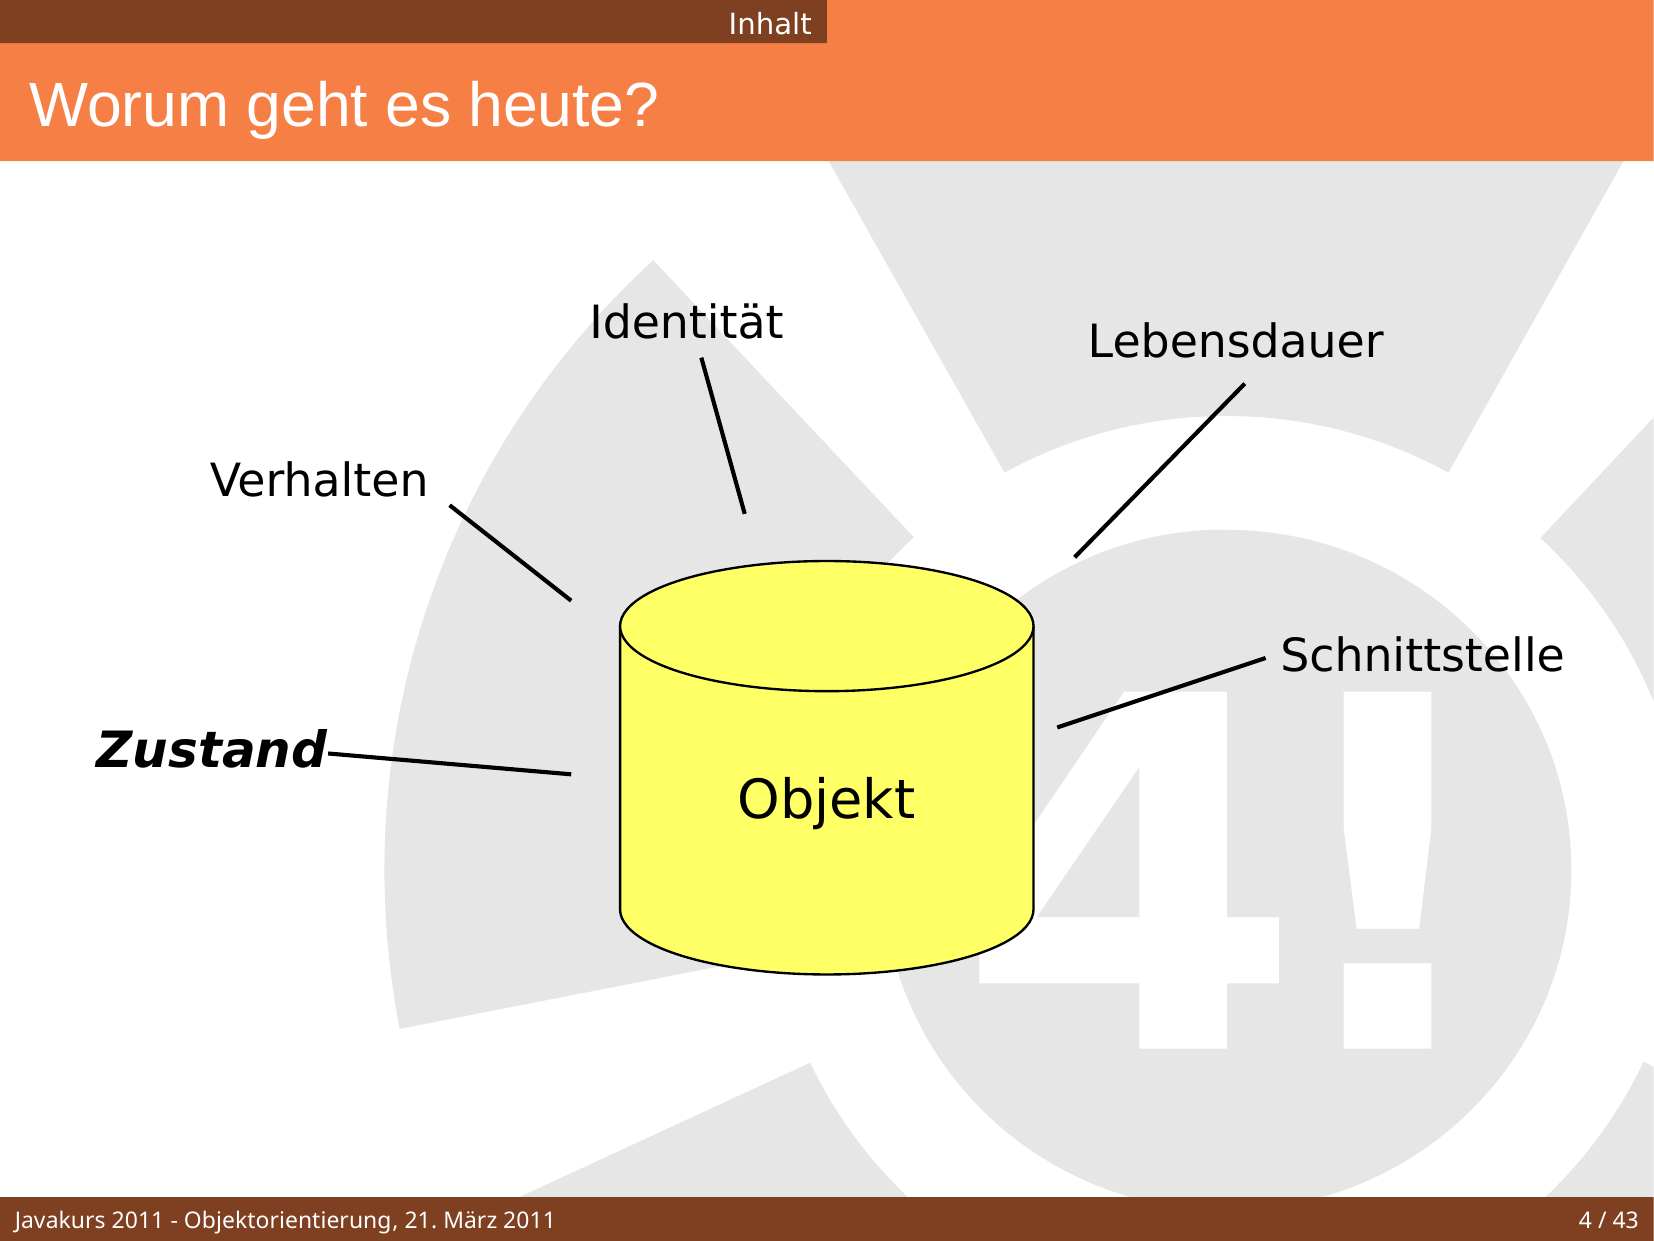

Inhalt
# Worum geht es heute?
Identität
Lebensdauer
Verhalten
Objekt
Schnittstelle
Zustand